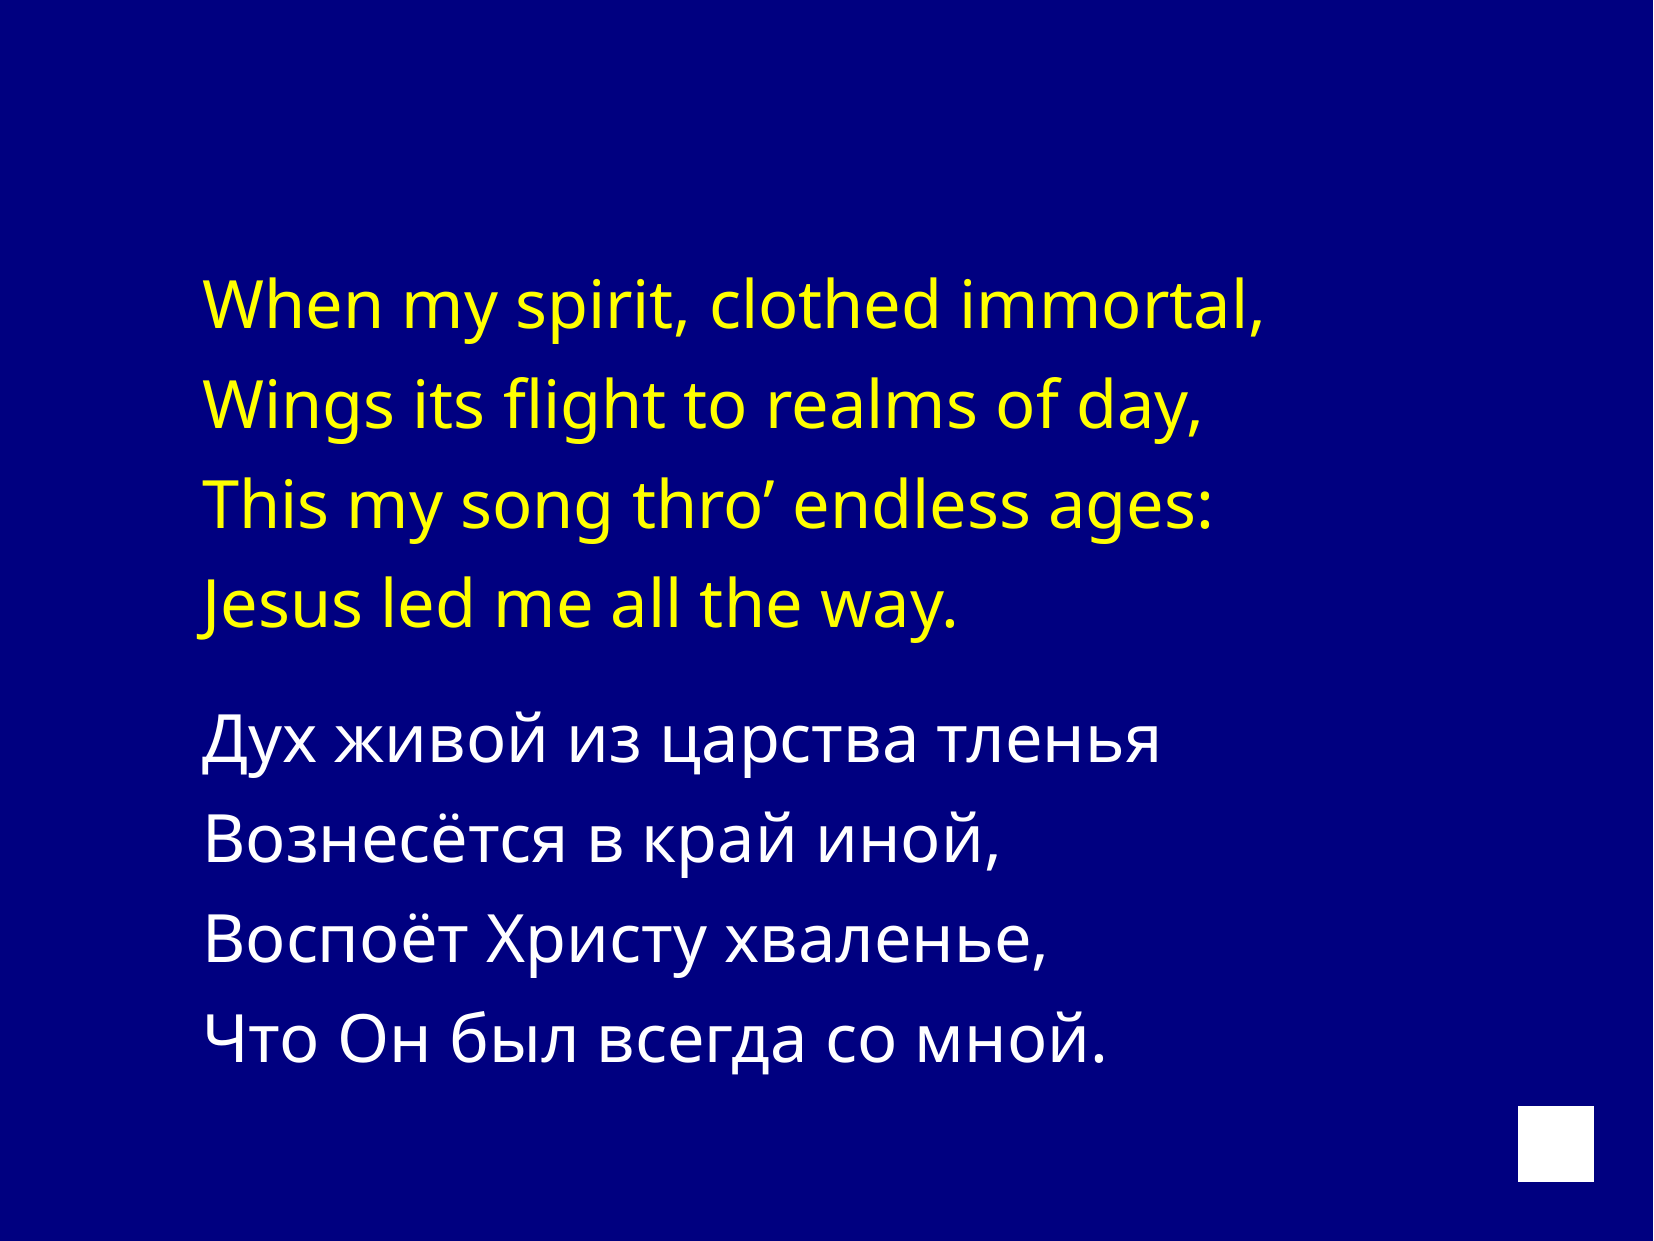

When my spirit, clothed immortal,
	Wings its flight to realms of day,
	This my song thro’ endless ages:
	Jesus led me all the way.
	Дух живой из царства тленья
	Вознесётся в край иной,
	Воспоёт Христу хваленье,
	Что Он был всегда со мной.